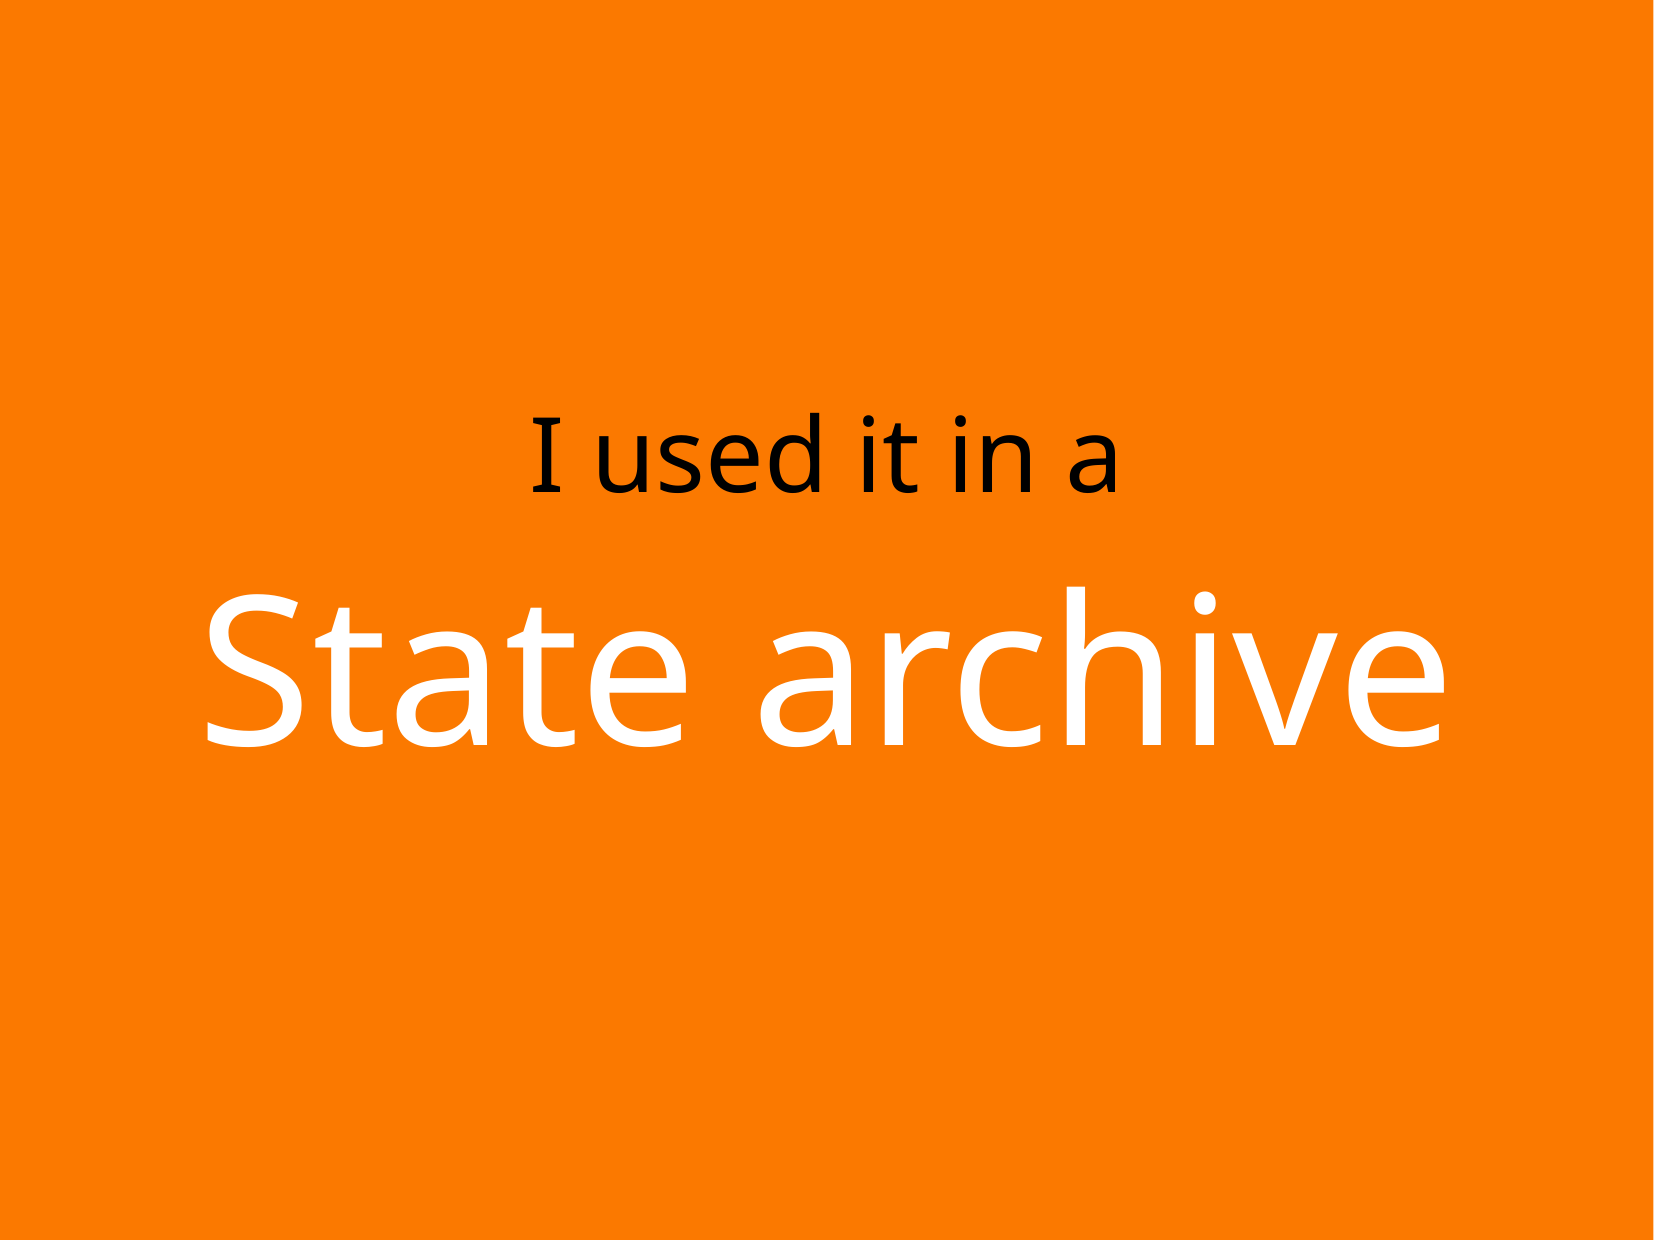

I used it in a
State archive